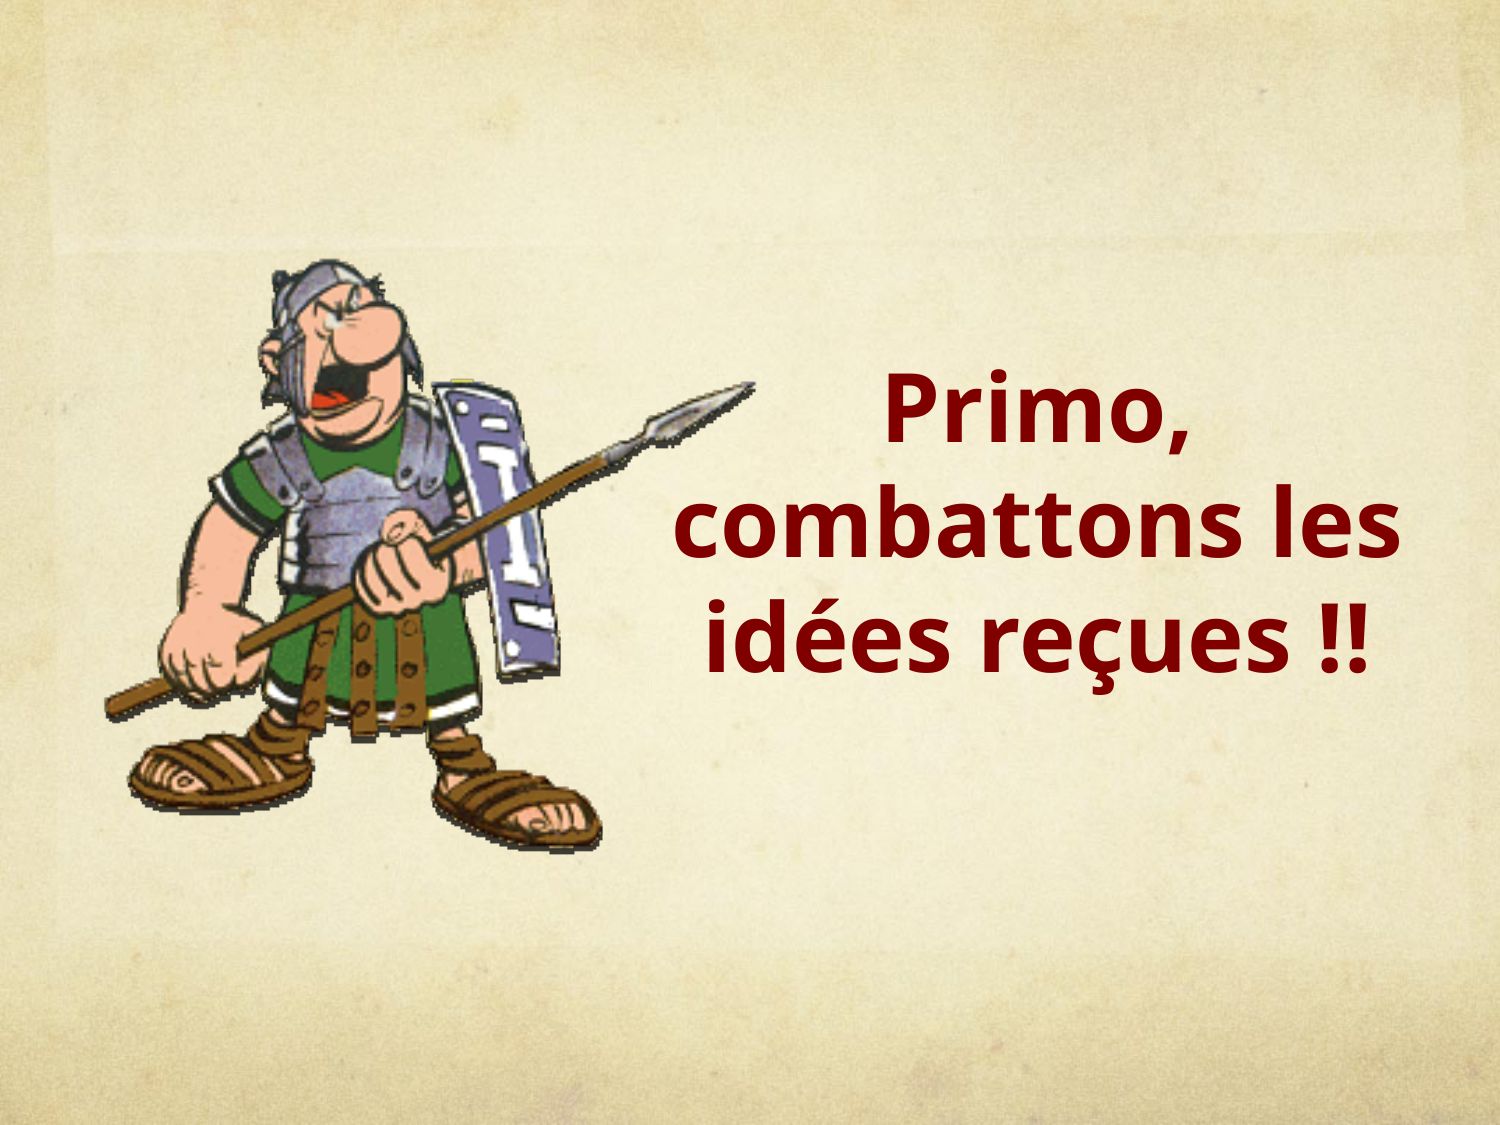

# Primo, combattons les idées reçues !!